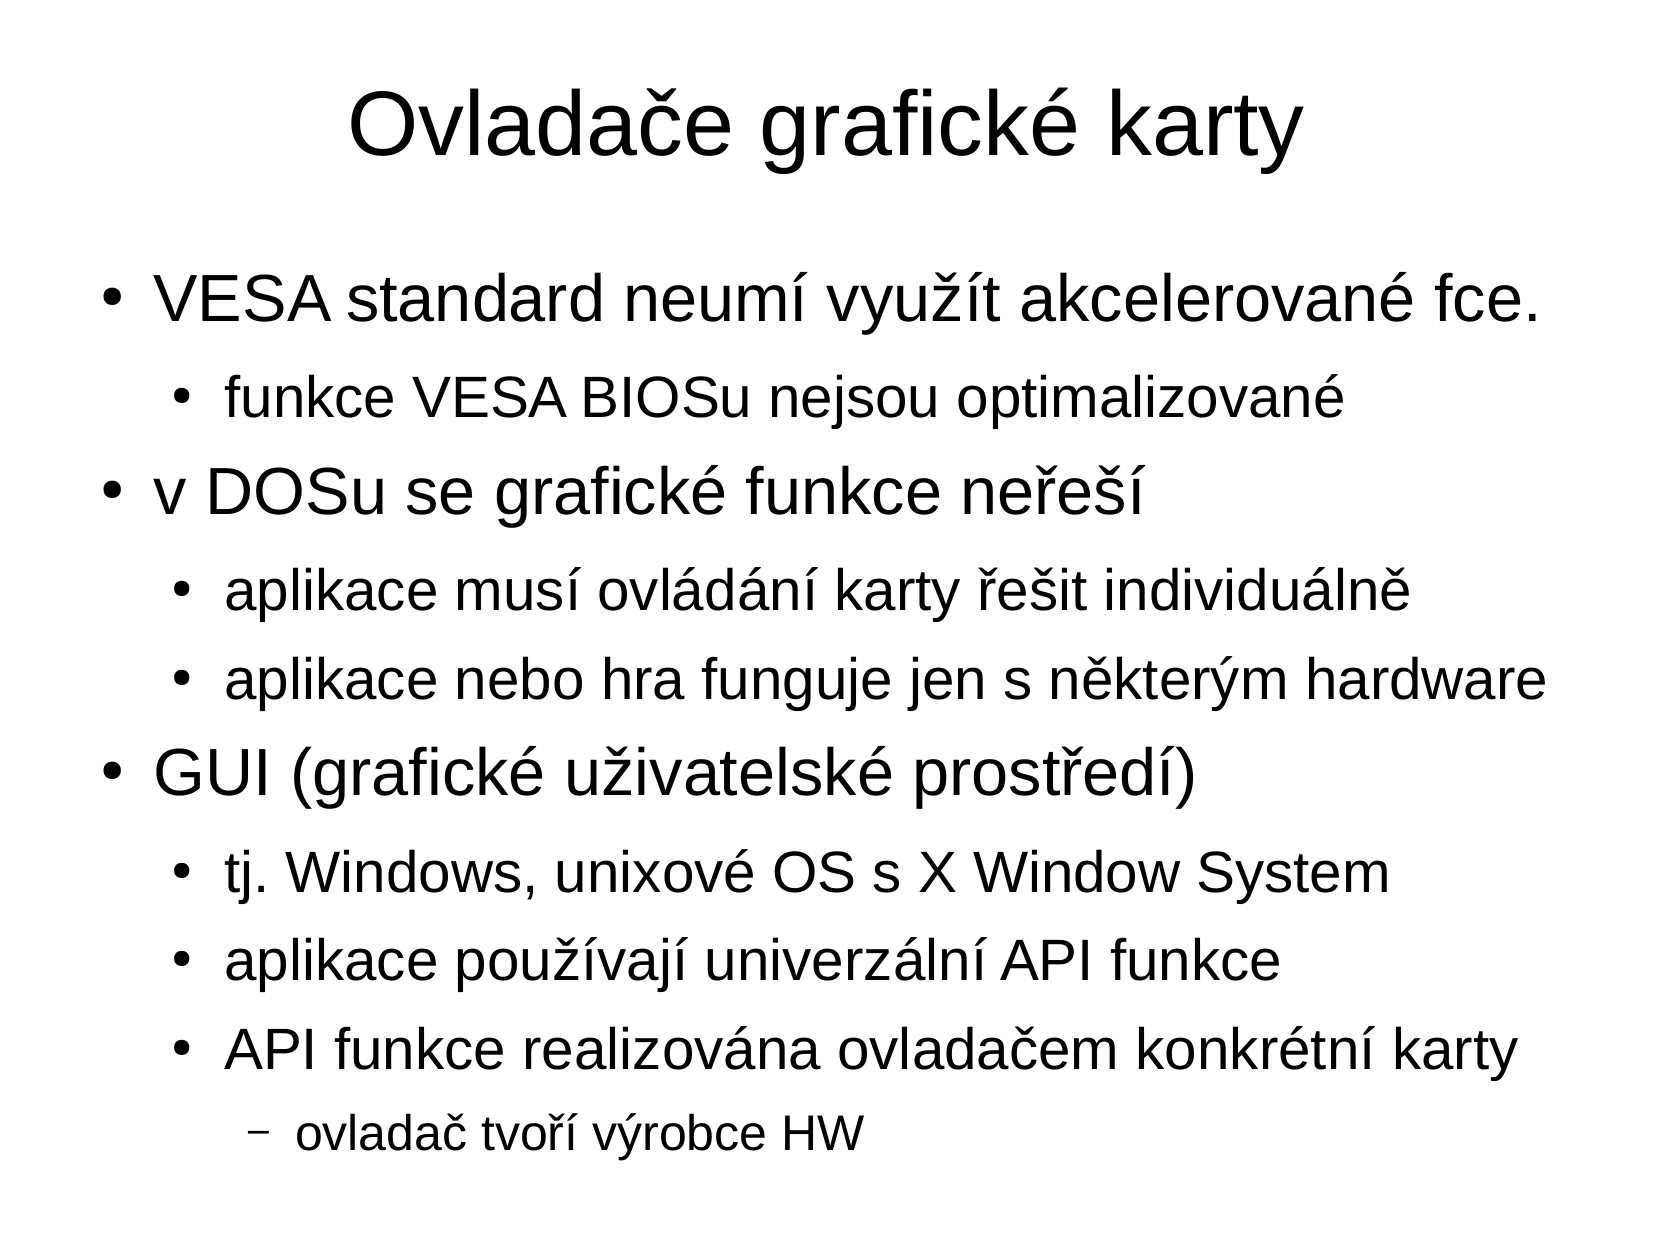

# Ovladače grafické karty
VESA standard neumí využít akcelerované fce.
funkce VESA BIOSu nejsou optimalizované
v DOSu se grafické funkce neřeší
aplikace musí ovládání karty řešit individuálně
aplikace nebo hra funguje jen s některým hardware
GUI (grafické uživatelské prostředí)
tj. Windows, unixové OS s X Window System
aplikace používají univerzální API funkce
API funkce realizována ovladačem konkrétní karty
ovladač tvoří výrobce HW